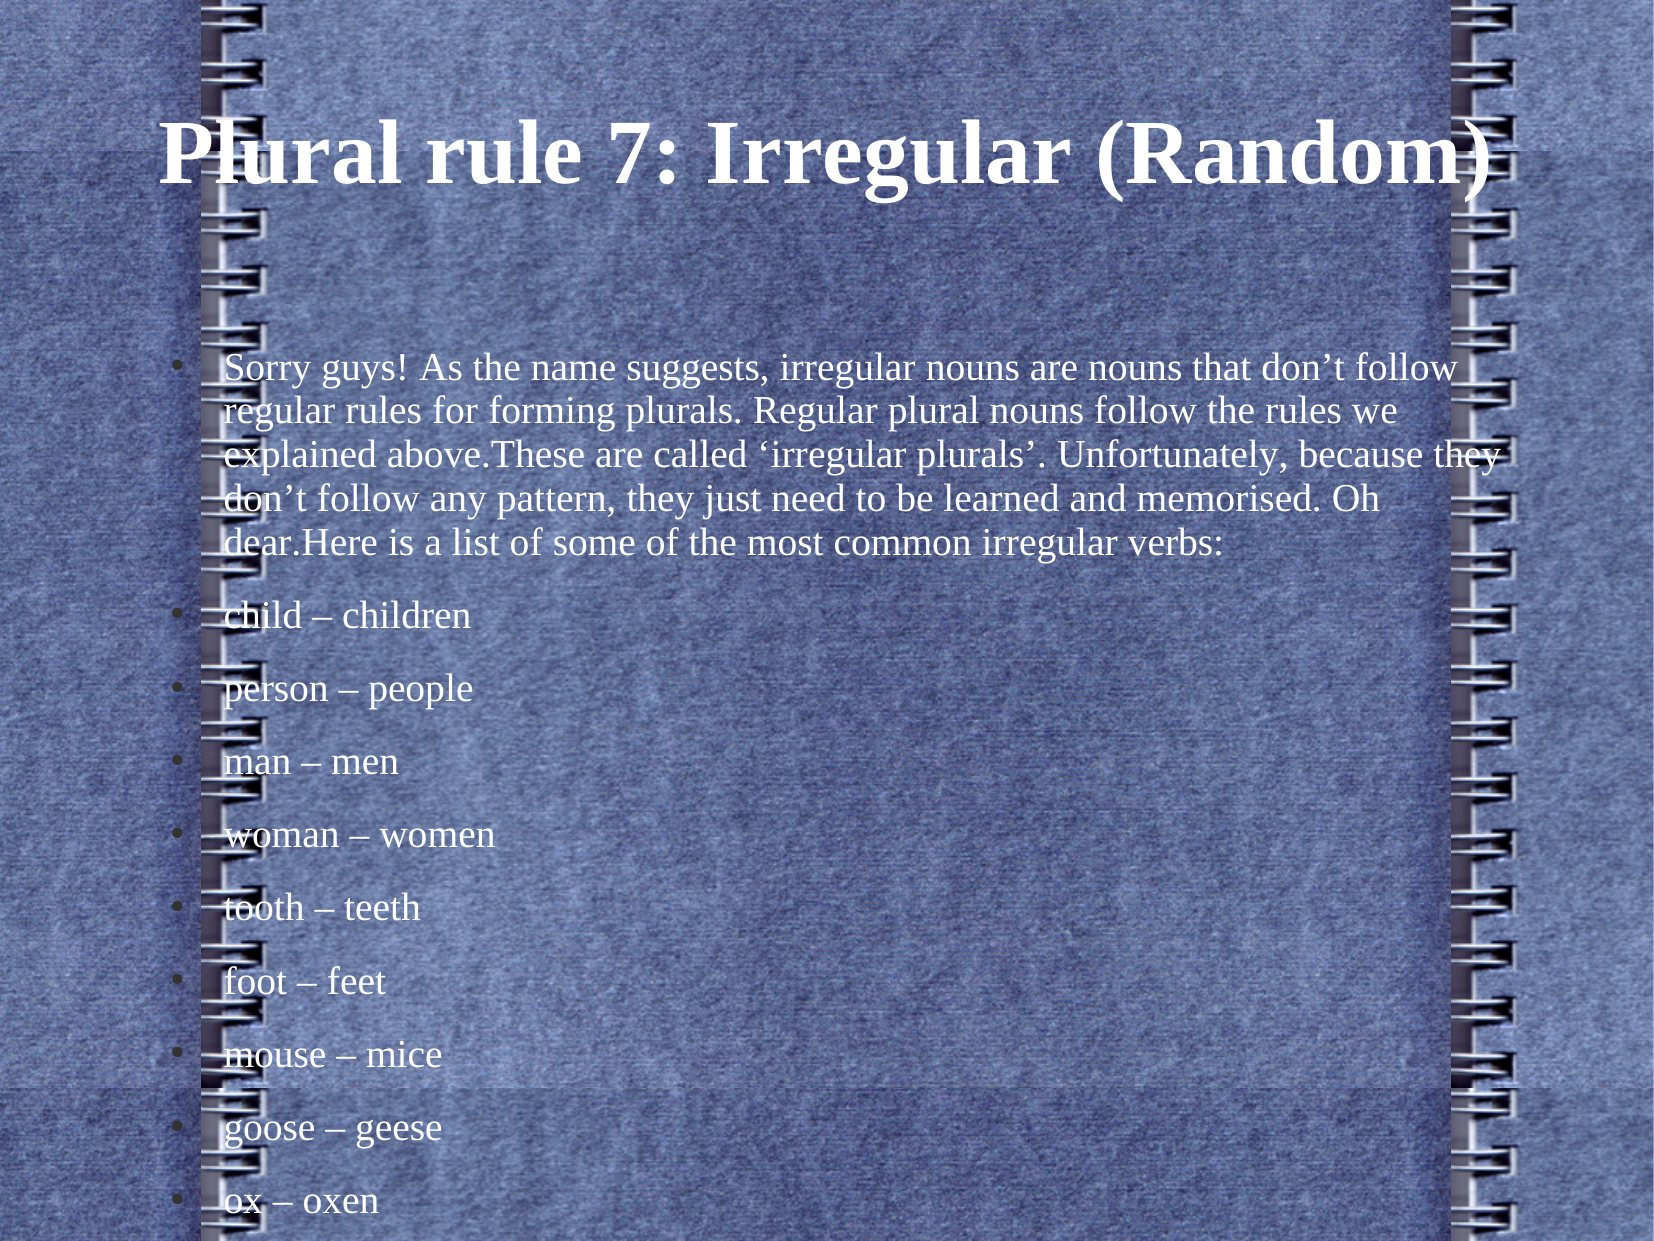

# Plural rule 7: Irregular (Random)
Sorry guys! As the name suggests, irregular nouns are nouns that don’t follow regular rules for forming plurals. Regular plural nouns follow the rules we explained above.These are called ‘irregular plurals’. Unfortunately, because they don’t follow any pattern, they just need to be learned and memorised. Oh dear.Here is a list of some of the most common irregular verbs:
child – children
person – people
man – men
woman – women
tooth – teeth
foot – feet
mouse – mice
goose – geese
ox – oxen